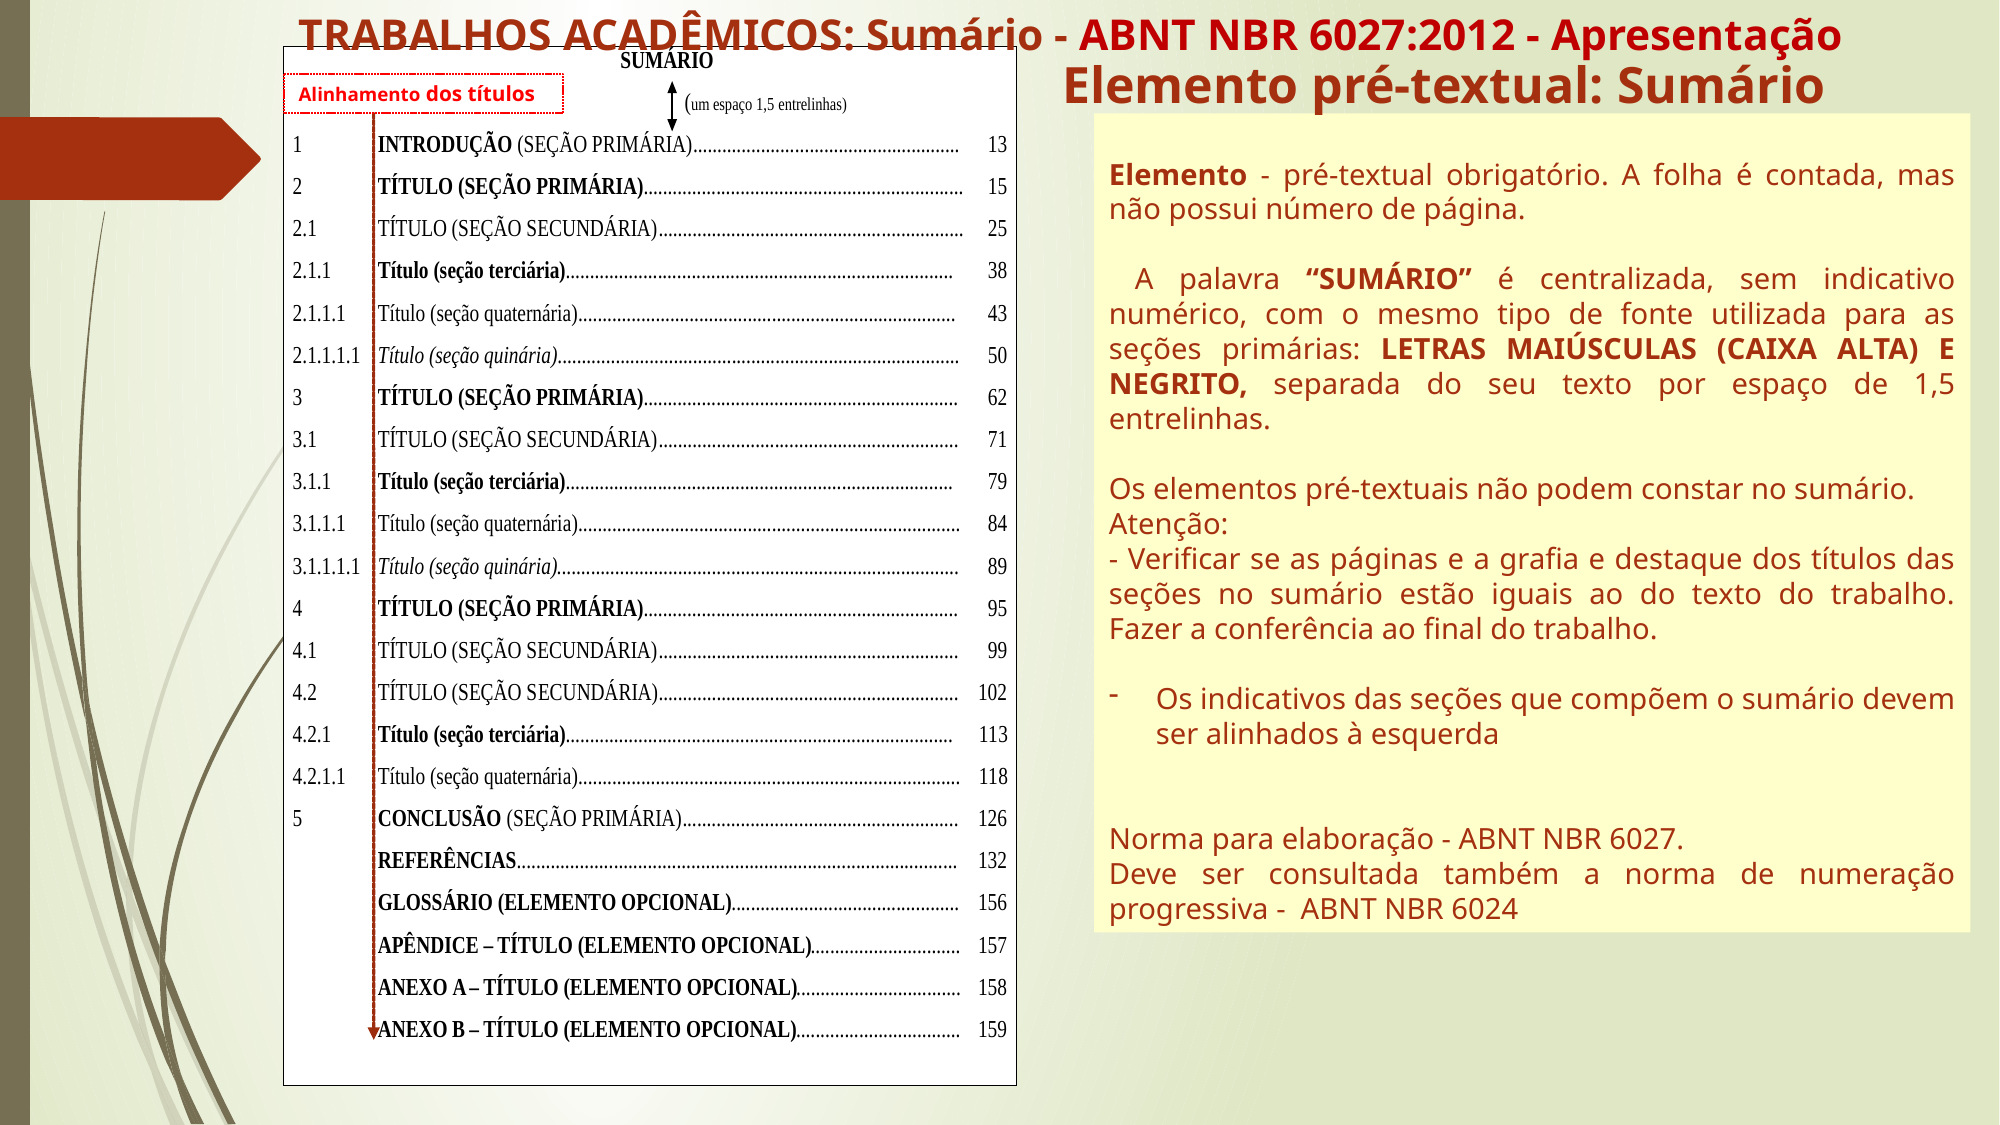

TRABALHOS ACADÊMICOS: Sumário - ABNT NBR 6027:2012 - Apresentação
Elemento pré-textual: Sumário
Alinhamento dos títulos
Elemento - pré-textual obrigatório. A folha é contada, mas não possui número de página.
 A palavra “SUMÁRIO” é centralizada, sem indicativo numérico, com o mesmo tipo de fonte utilizada para as seções primárias: LETRAS MAIÚSCULAS (CAIXA ALTA) E NEGRITO, separada do seu texto por espaço de 1,5 entrelinhas.
Os elementos pré-textuais não podem constar no sumário.
Atenção:
- Verificar se as páginas e a grafia e destaque dos títulos das seções no sumário estão iguais ao do texto do trabalho. Fazer a conferência ao final do trabalho.
Os indicativos das seções que compõem o sumário devem ser alinhados à esquerda
Norma para elaboração - ABNT NBR 6027.
Deve ser consultada também a norma de numeração progressiva - ABNT NBR 6024